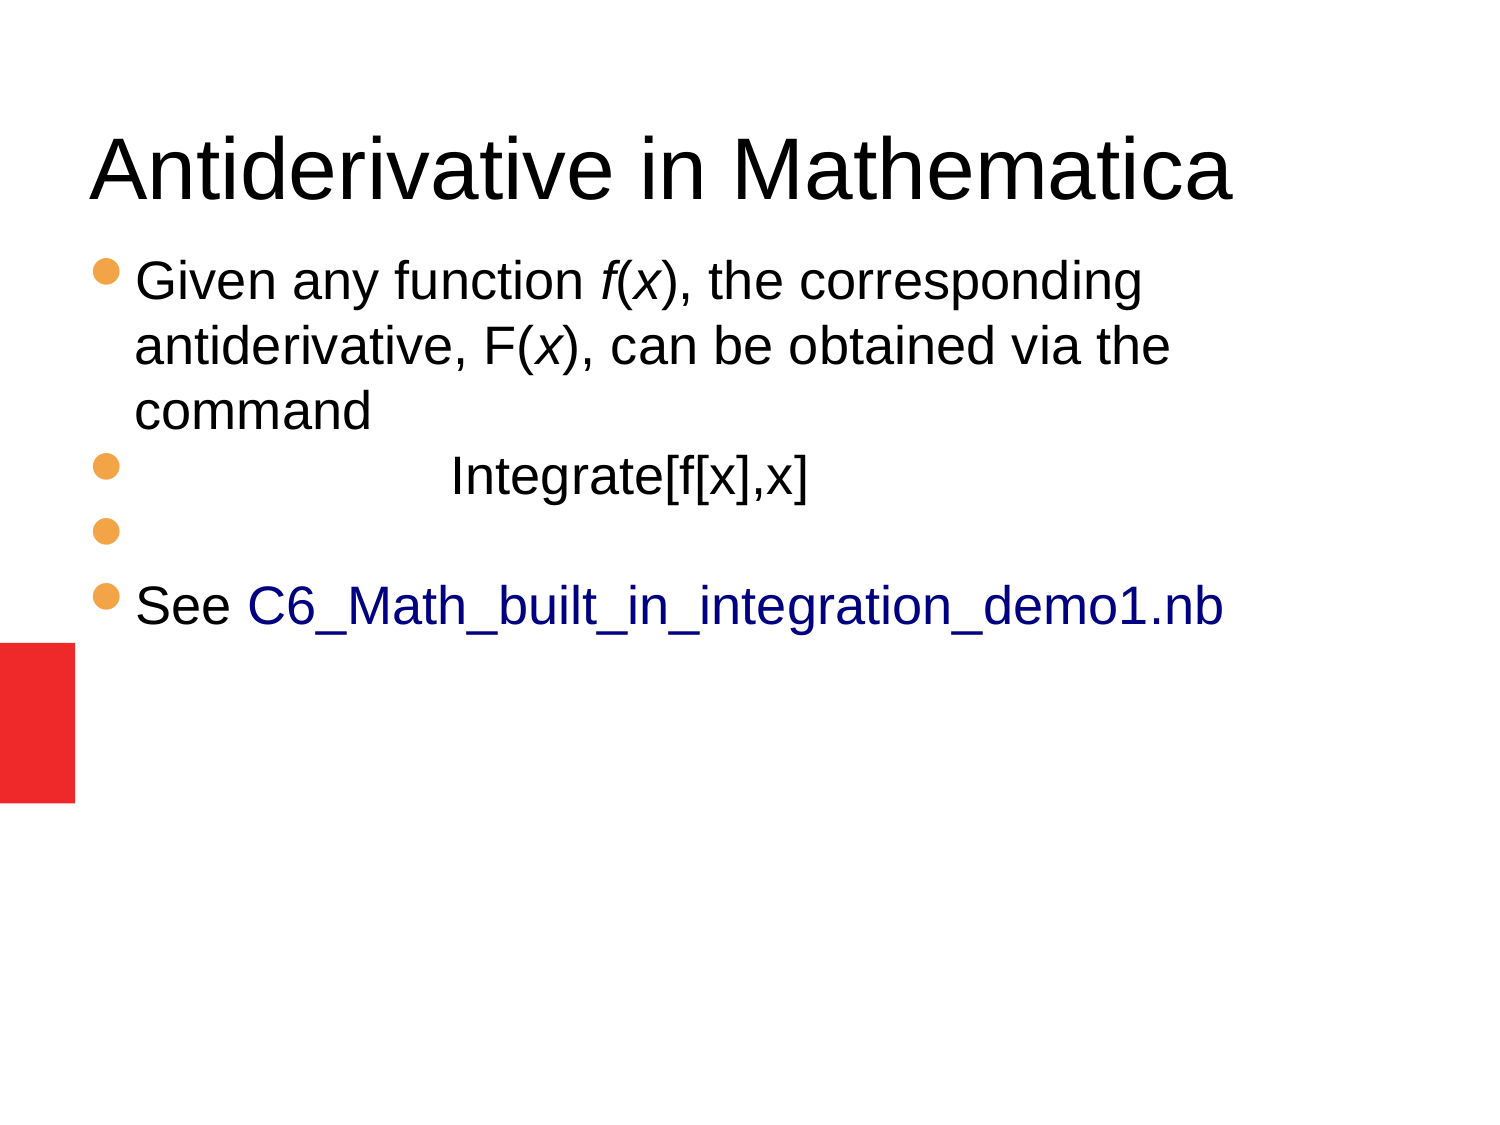

Antiderivative in Mathematica
Given any function f(x), the corresponding antiderivative, F(x), can be obtained via the command
 Integrate[f[x],x]
See C6_Math_built_in_integration_demo1.nb